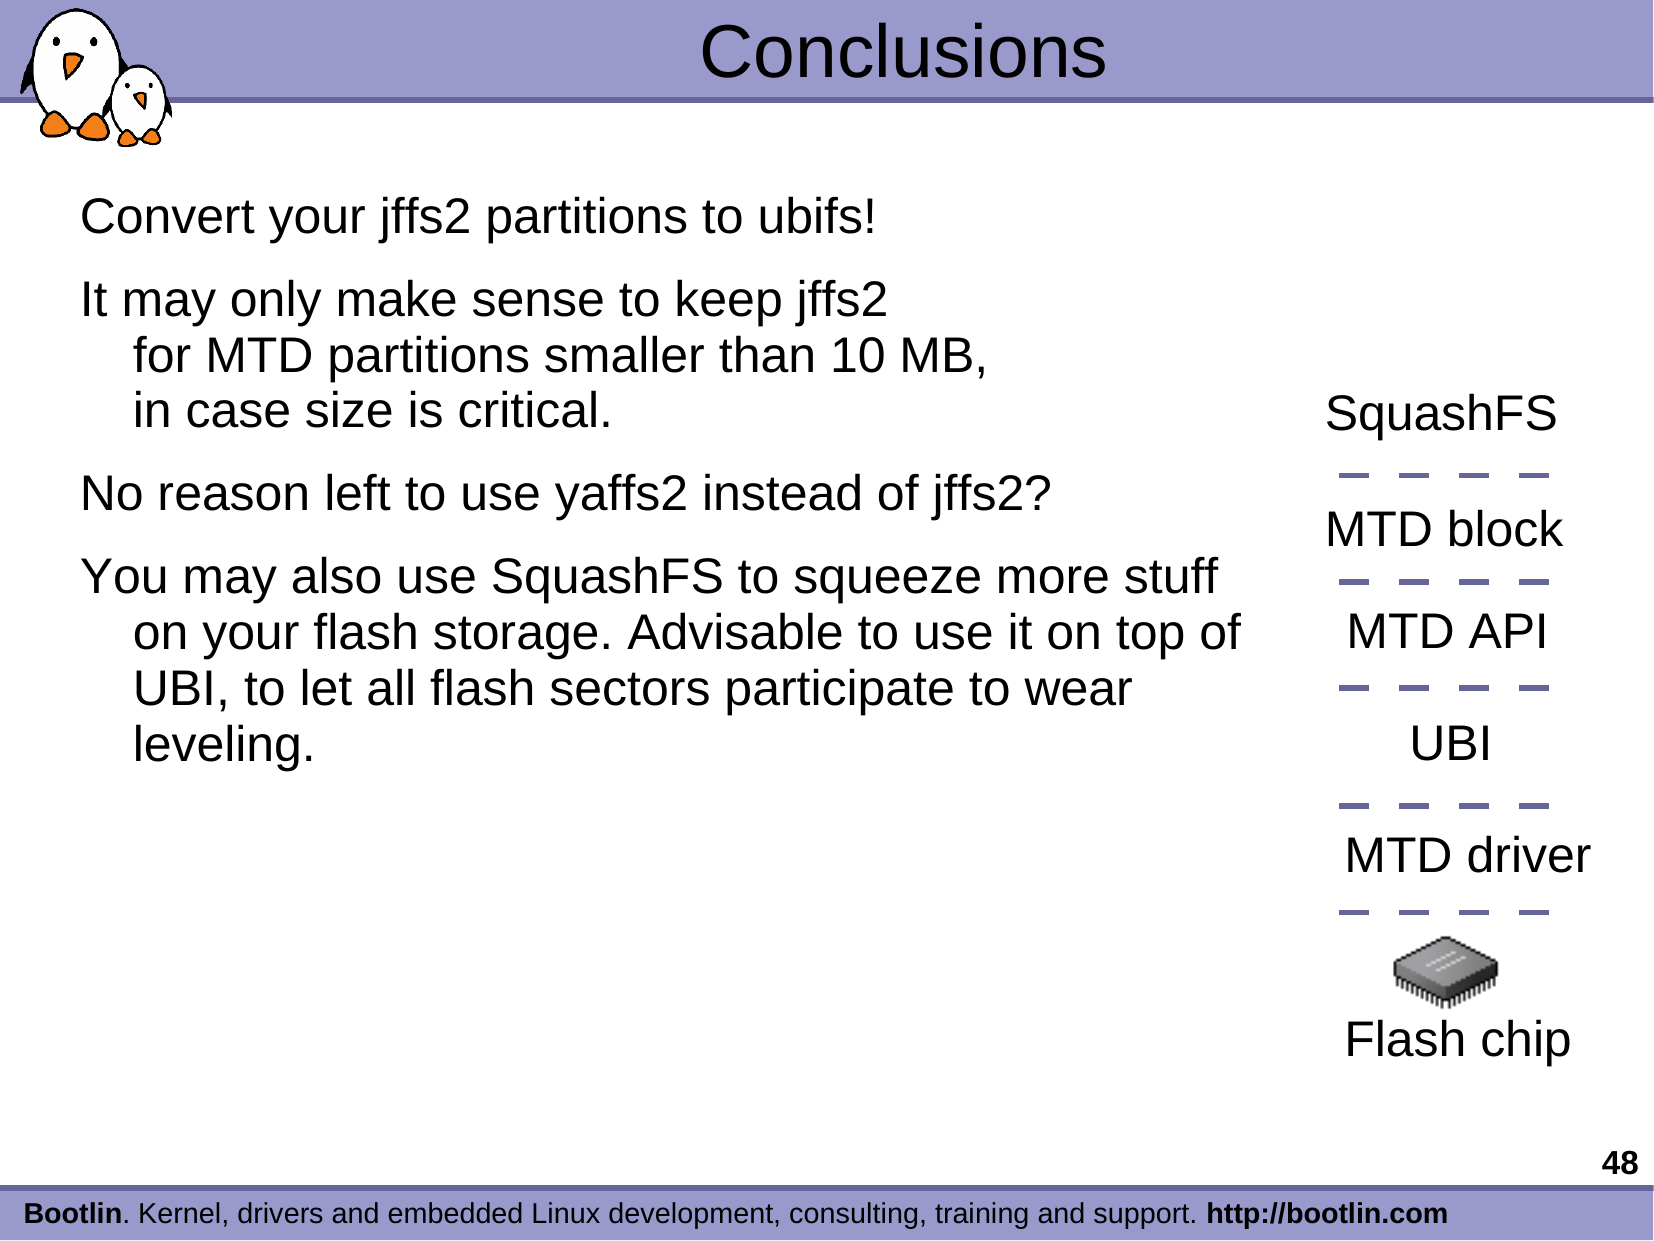

# Conclusions
Convert your jffs2 partitions to ubifs!
It may only make sense to keep jffs2
for MTD partitions smaller than 10 MB,
in case size is critical.
No reason left to use yaffs2 instead of jffs2?
You may also use SquashFS to squeeze more stuff on your flash storage. Advisable to use it on top of UBI, to let all flash sectors participate to wear leveling.
SquashFS
MTD block
 MTD API
UBI
MTD driver
Flash chip